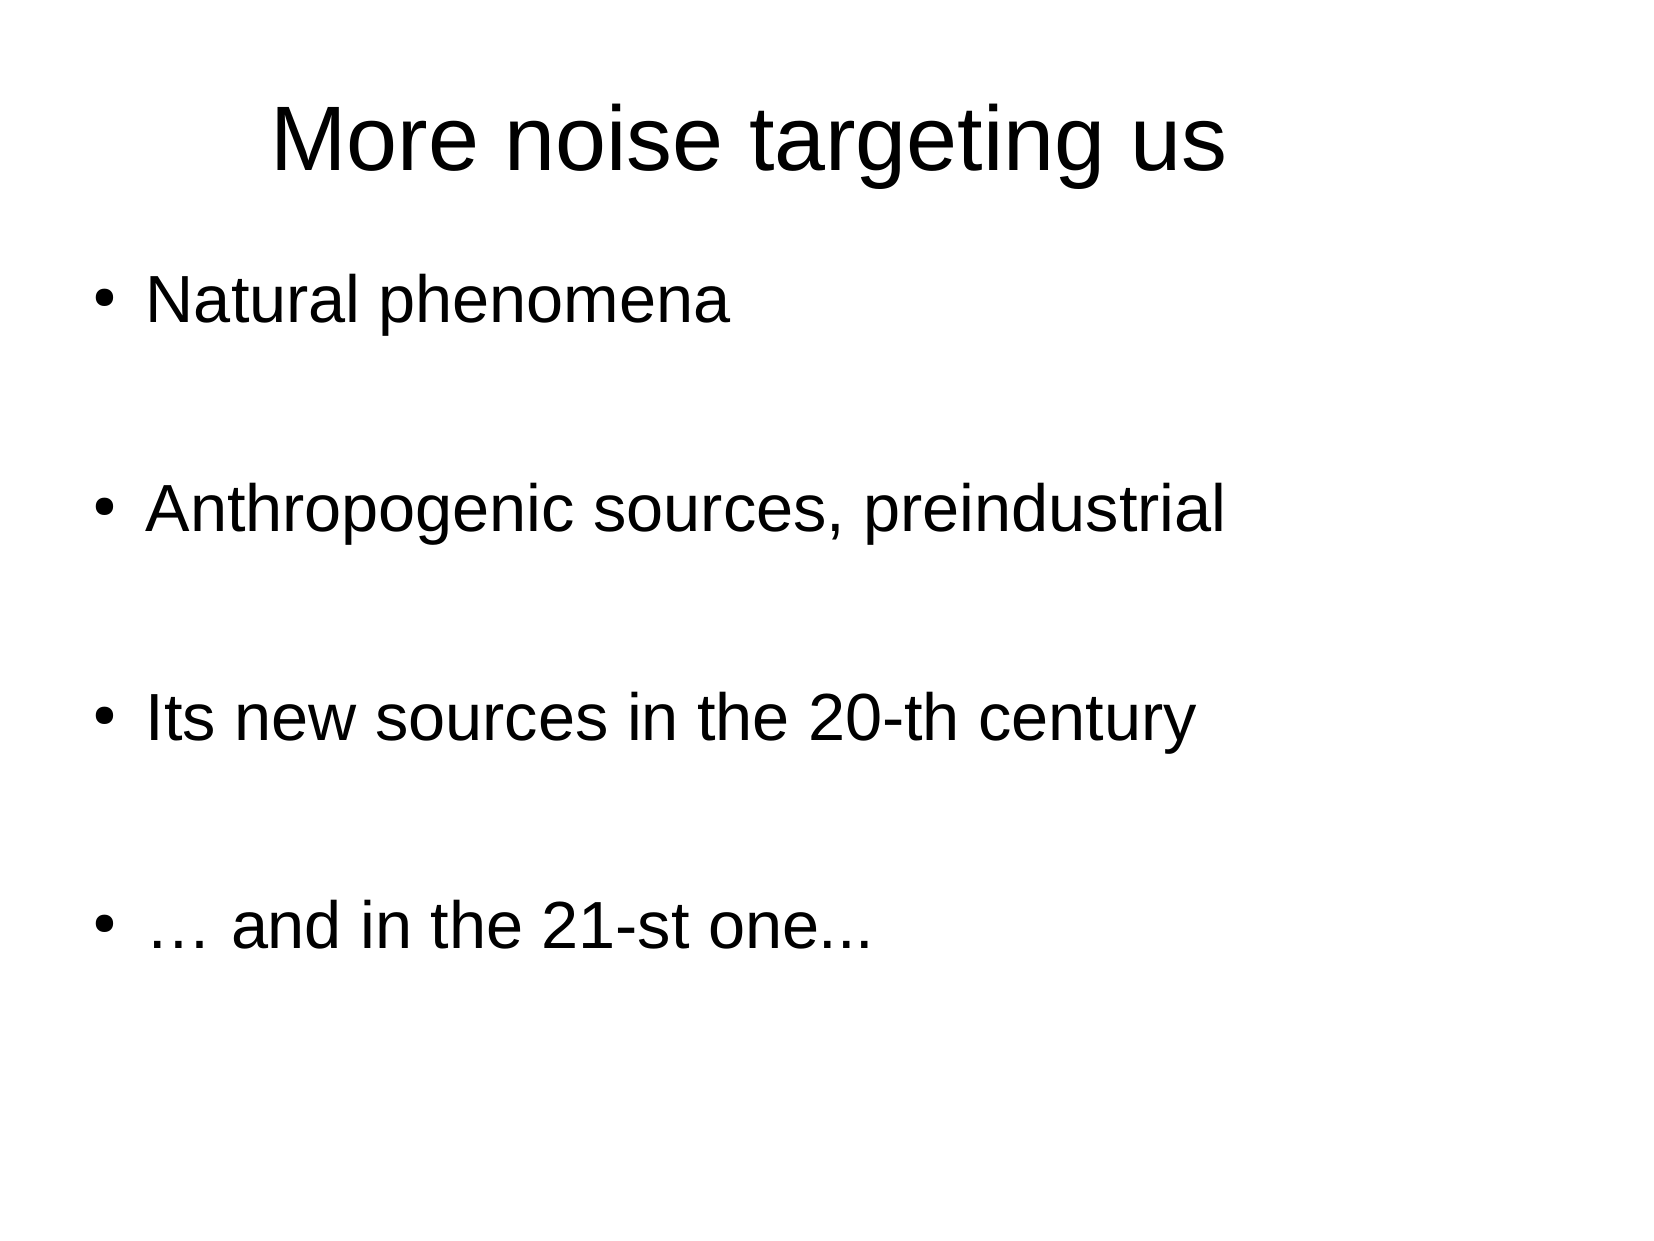

# More noise targeting us
Weber-Fechner law
Natural phenomena
Anthropogenic sources, preindustrial
Its new sources in the 20-th century
… and in the 21-st one...